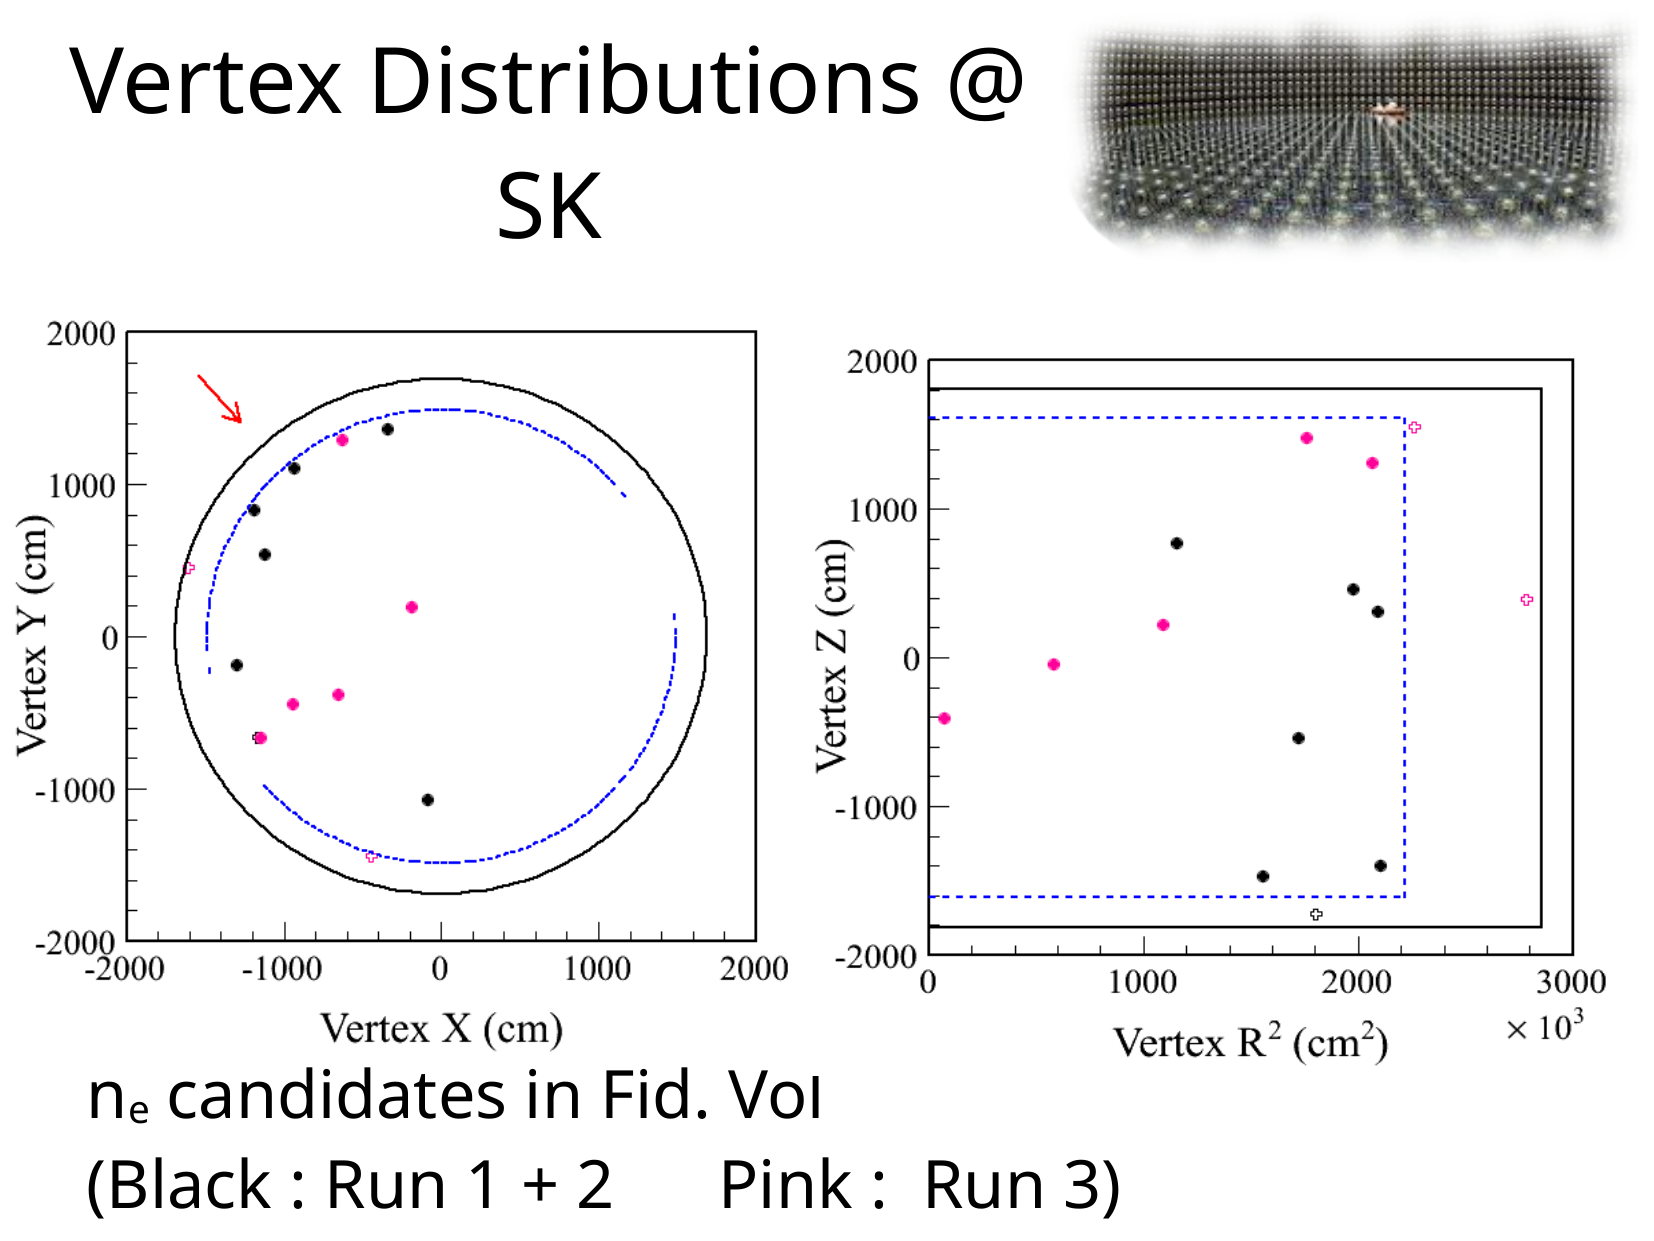

# Vertex Distributions @ SK
ne candidates in Fid. Vol
(Black : Run 1 + 2 Pink : Run 3)